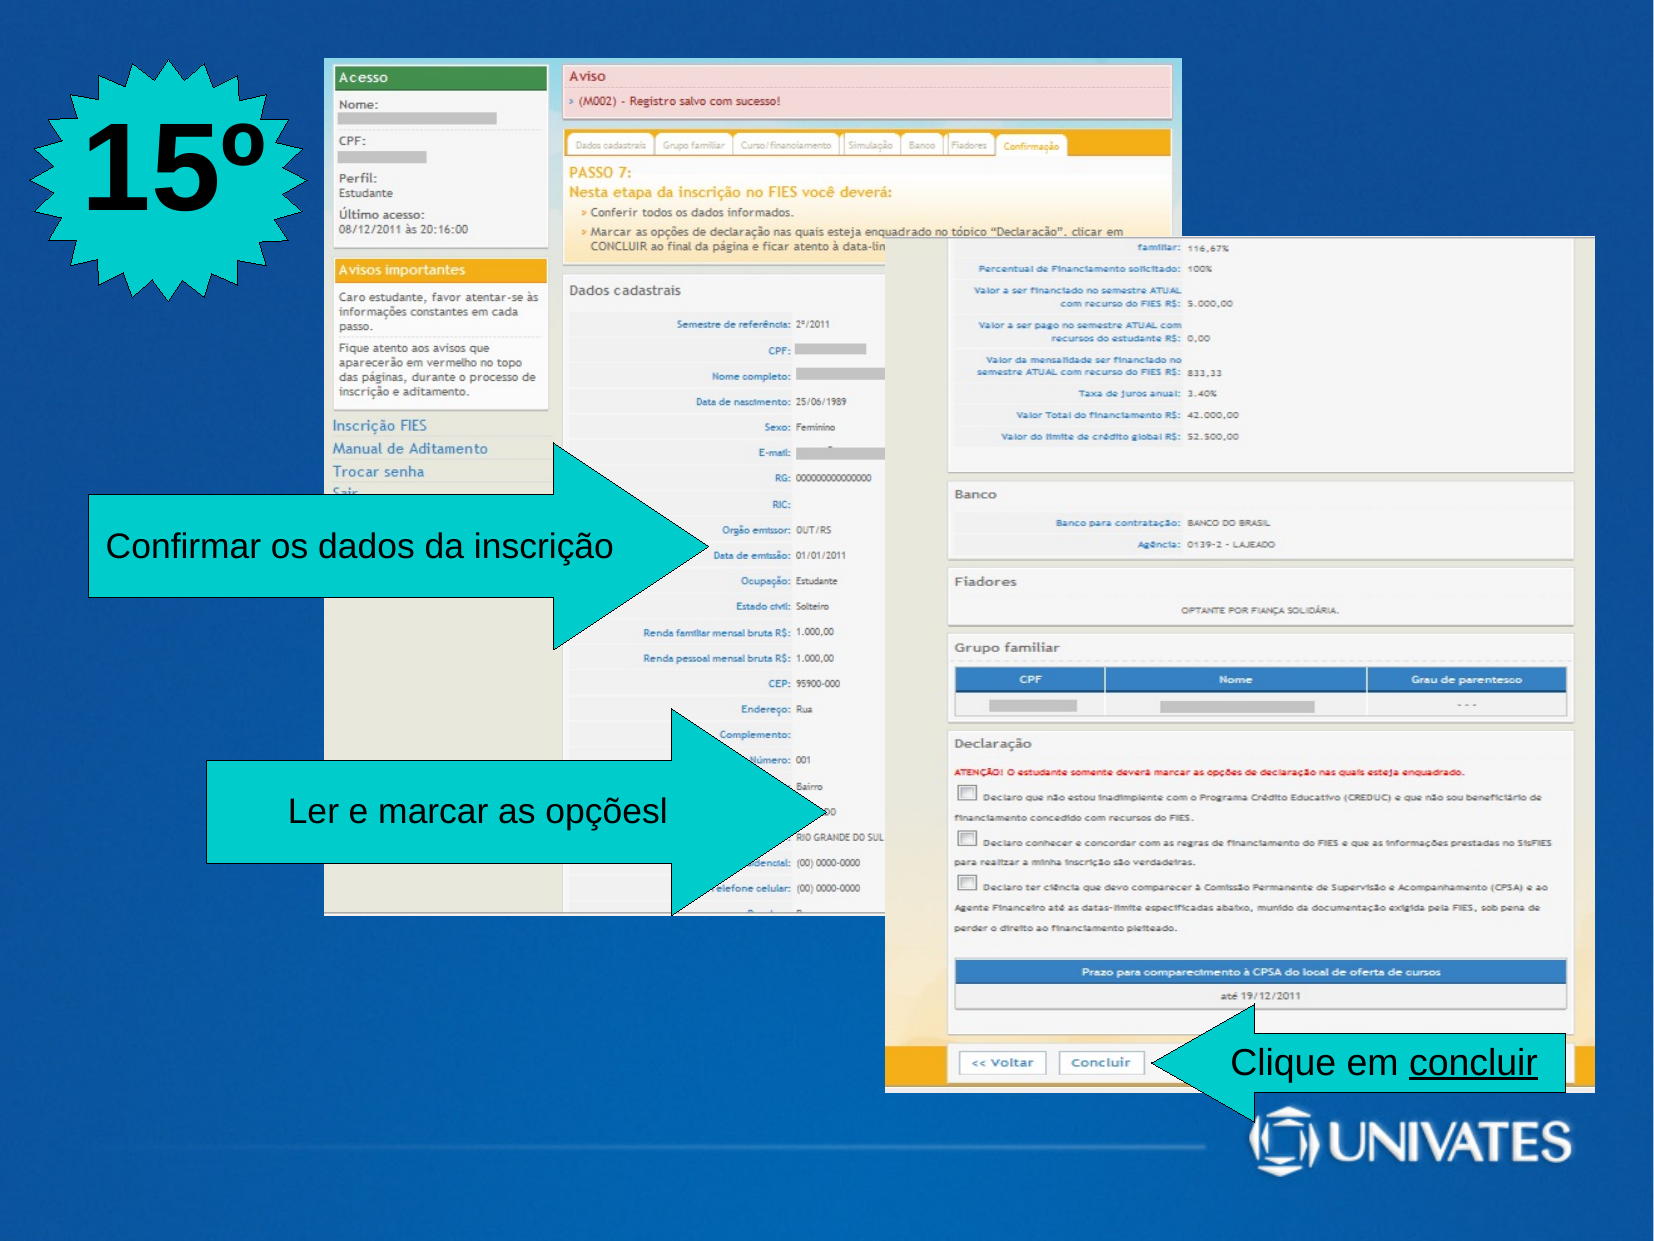

# 15º
Confirmar os dados da inscrição
Ler e marcar as opçõesl
Clique em concluir